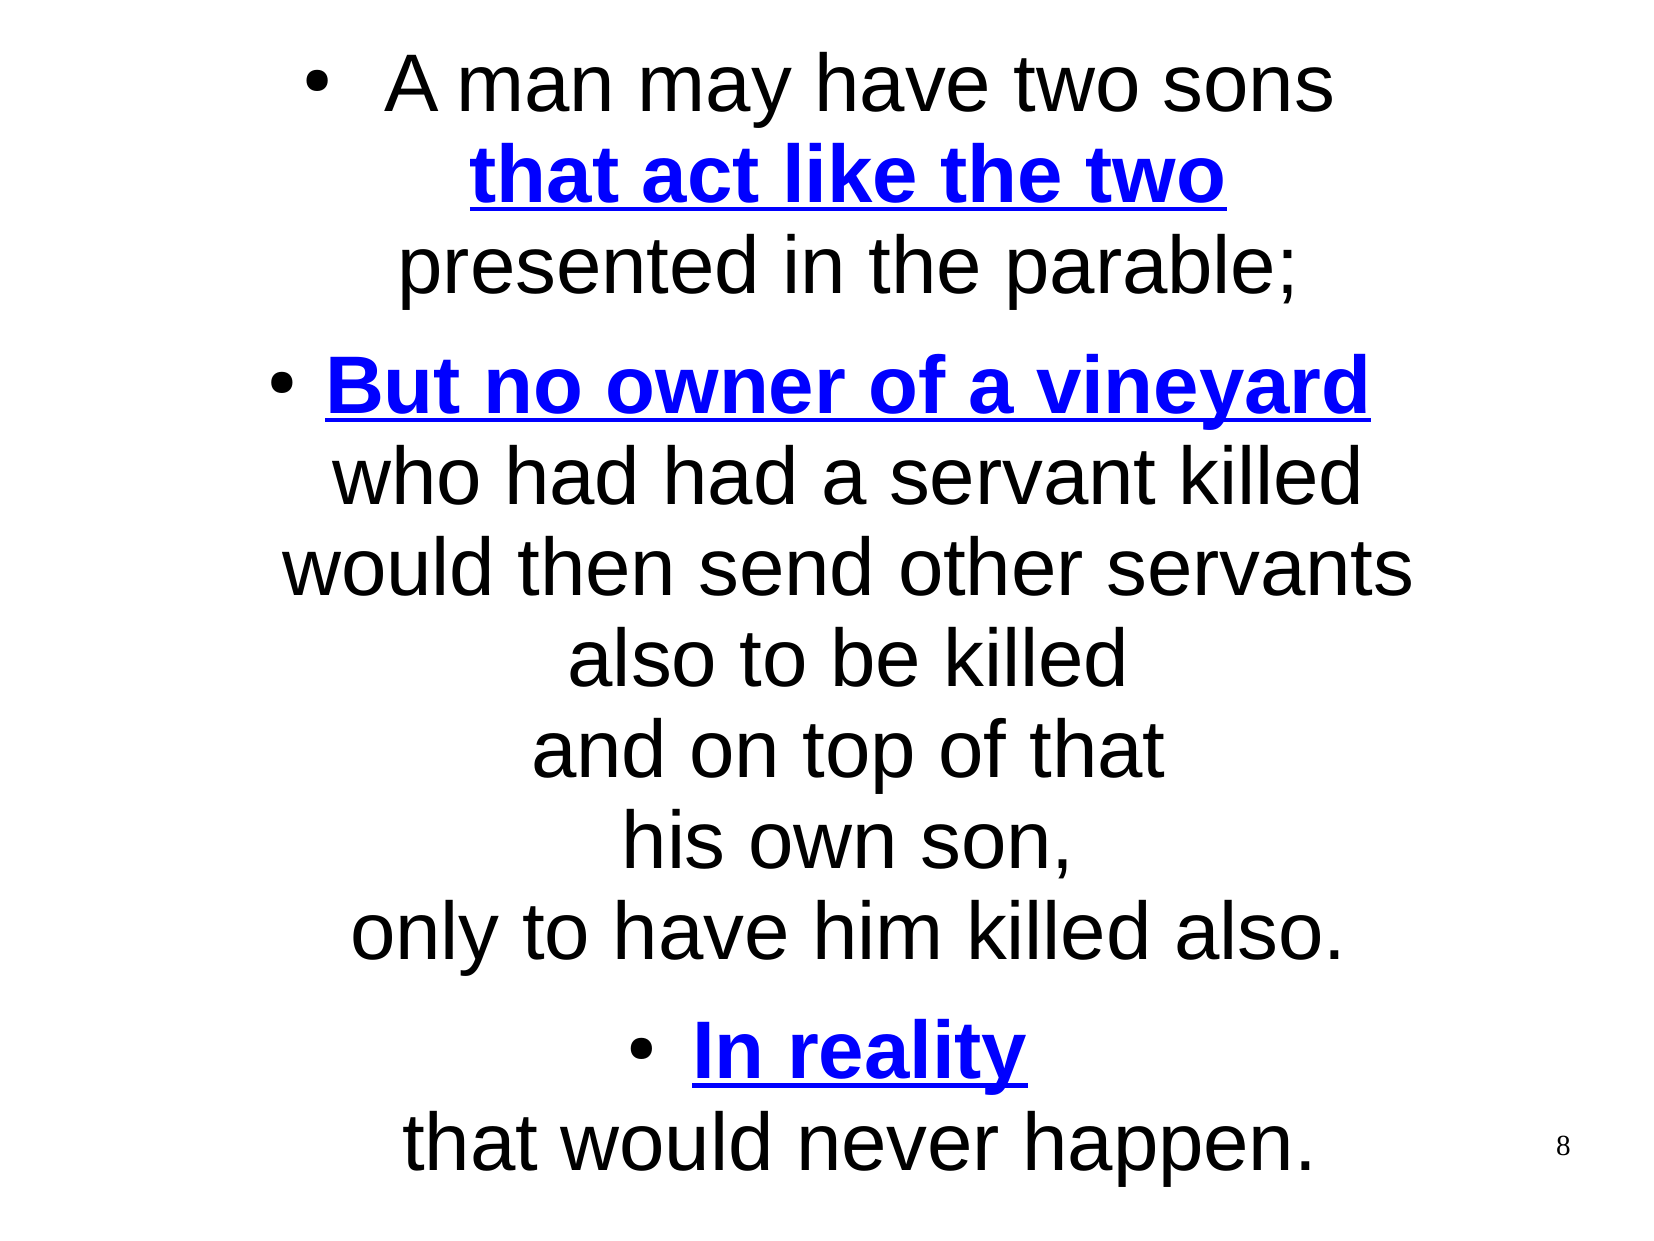

# A man may have two sons that act like the two presented in the parable;
But no owner of a vineyard
who had had a servant killed
would then send other servants
also to be killed
and on top of that
his own son,
only to have him killed also.
In reality
that would never happen.
8